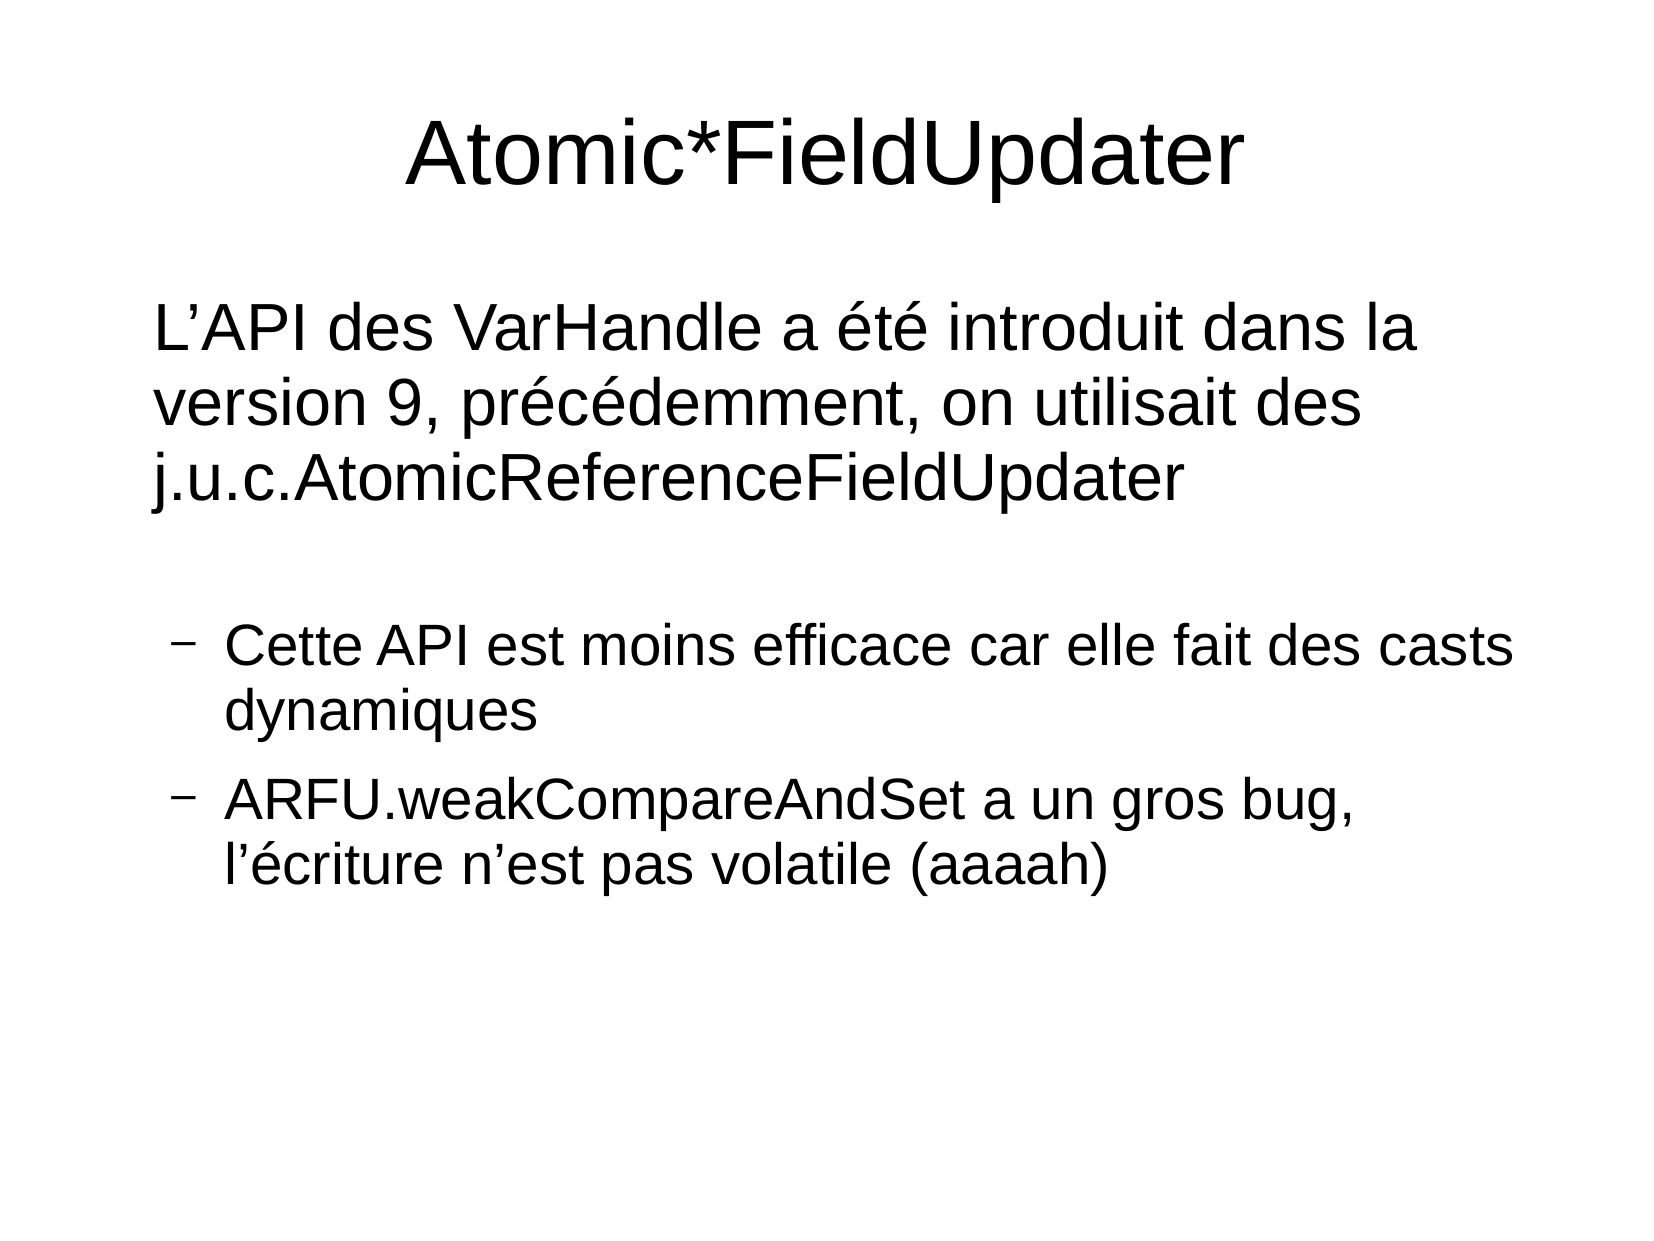

# Atomic*FieldUpdater
L’API des VarHandle a été introduit dans la version 9, précédemment, on utilisait des j.u.c.AtomicReferenceFieldUpdater
Cette API est moins efficace car elle fait des casts dynamiques
ARFU.weakCompareAndSet a un gros bug, l’écriture n’est pas volatile (aaaah)